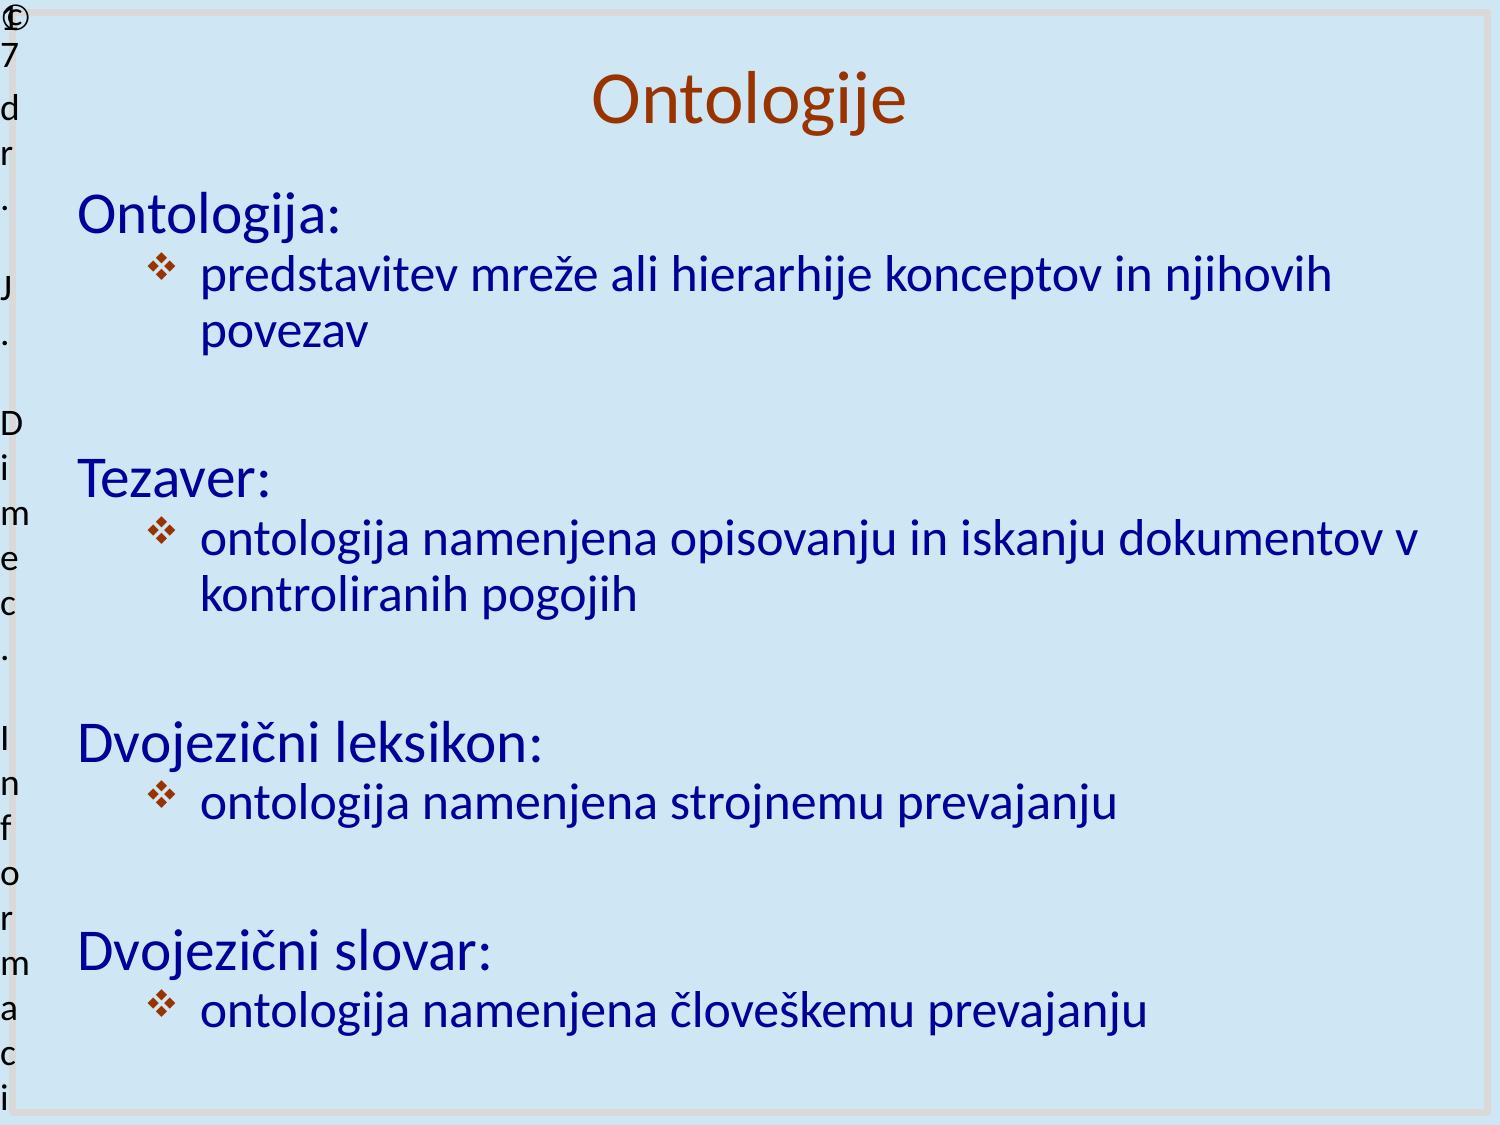

© dr. J. Dimec. Informacijski viri na internetu (2012 / 13). Večjezičnost Interneta in spletnih informacijskih virov. MI 1
# Ontologije
Ontologija:
predstavitev mreže ali hierarhije konceptov in njihovih povezav
Tezaver:
ontologija namenjena opisovanju in iskanju dokumentov v kontroliranih pogojih
Dvojezični leksikon:
ontologija namenjena strojnemu prevajanju
Dvojezični slovar:
ontologija namenjena človeškemu prevajanju